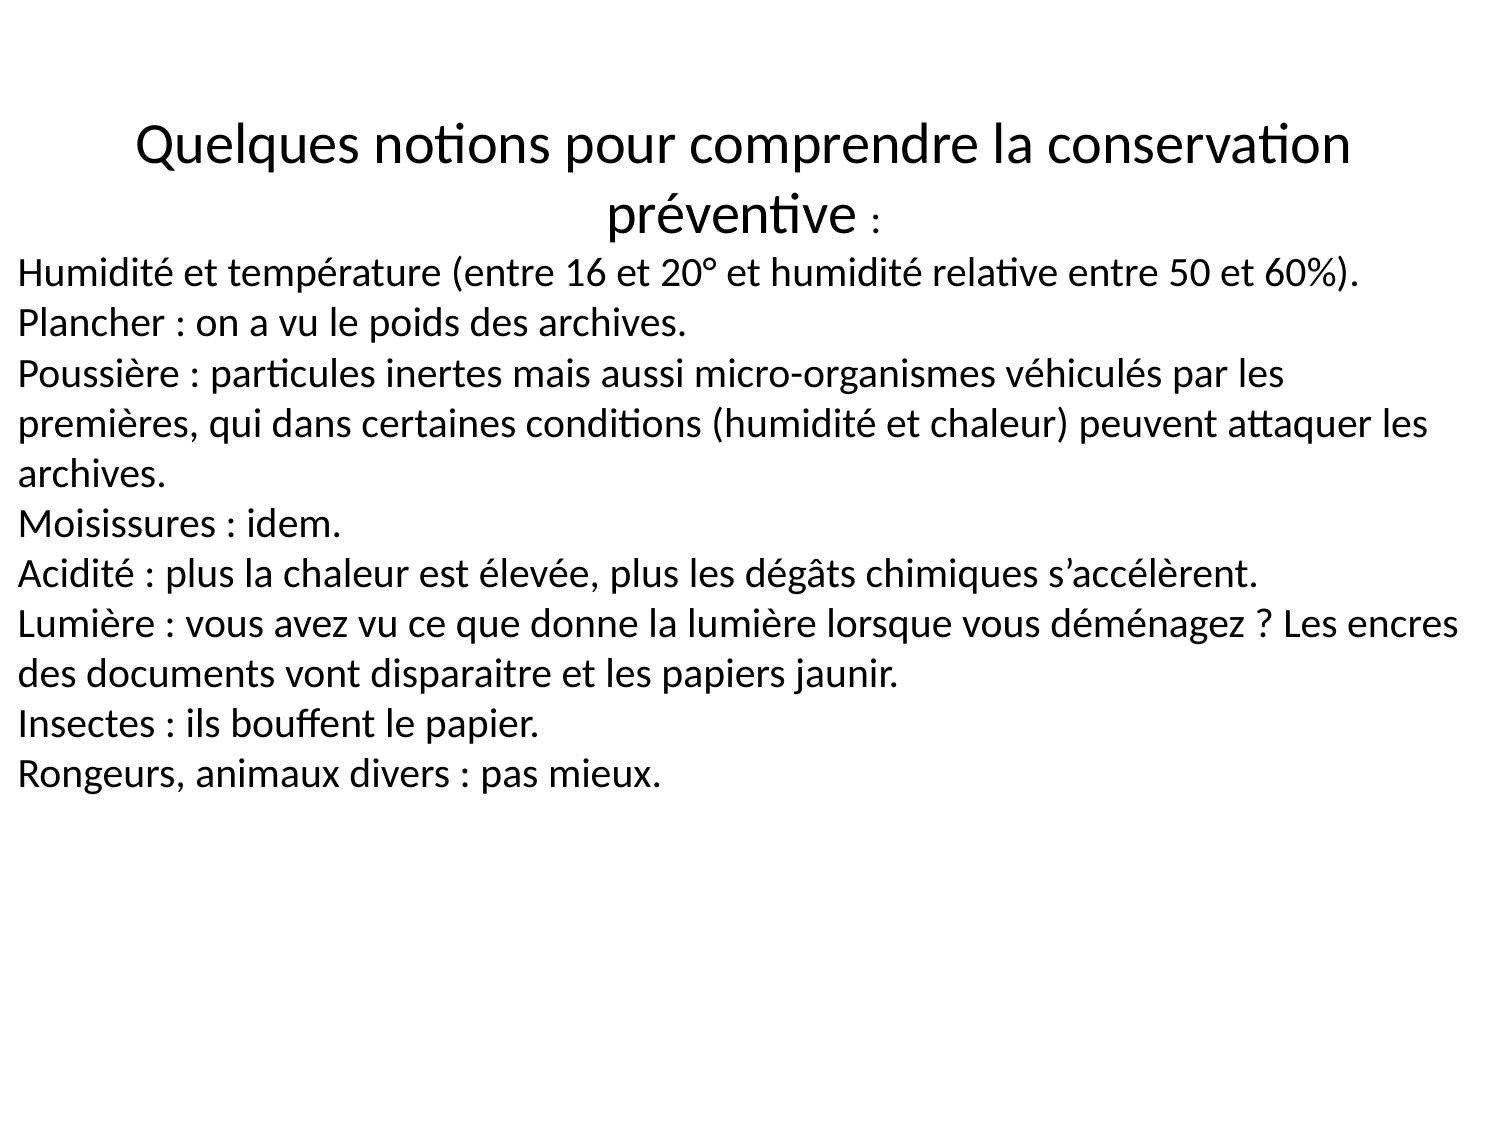

# Quelques notions pour comprendre la conservation préventive :
Humidité et température (entre 16 et 20° et humidité relative entre 50 et 60%).
Plancher : on a vu le poids des archives.
Poussière : particules inertes mais aussi micro-organismes véhiculés par les premières, qui dans certaines conditions (humidité et chaleur) peuvent attaquer les archives.
Moisissures : idem.
Acidité : plus la chaleur est élevée, plus les dégâts chimiques s’accélèrent.
Lumière : vous avez vu ce que donne la lumière lorsque vous déménagez ? Les encres des documents vont disparaitre et les papiers jaunir.
Insectes : ils bouffent le papier.
Rongeurs, animaux divers : pas mieux.